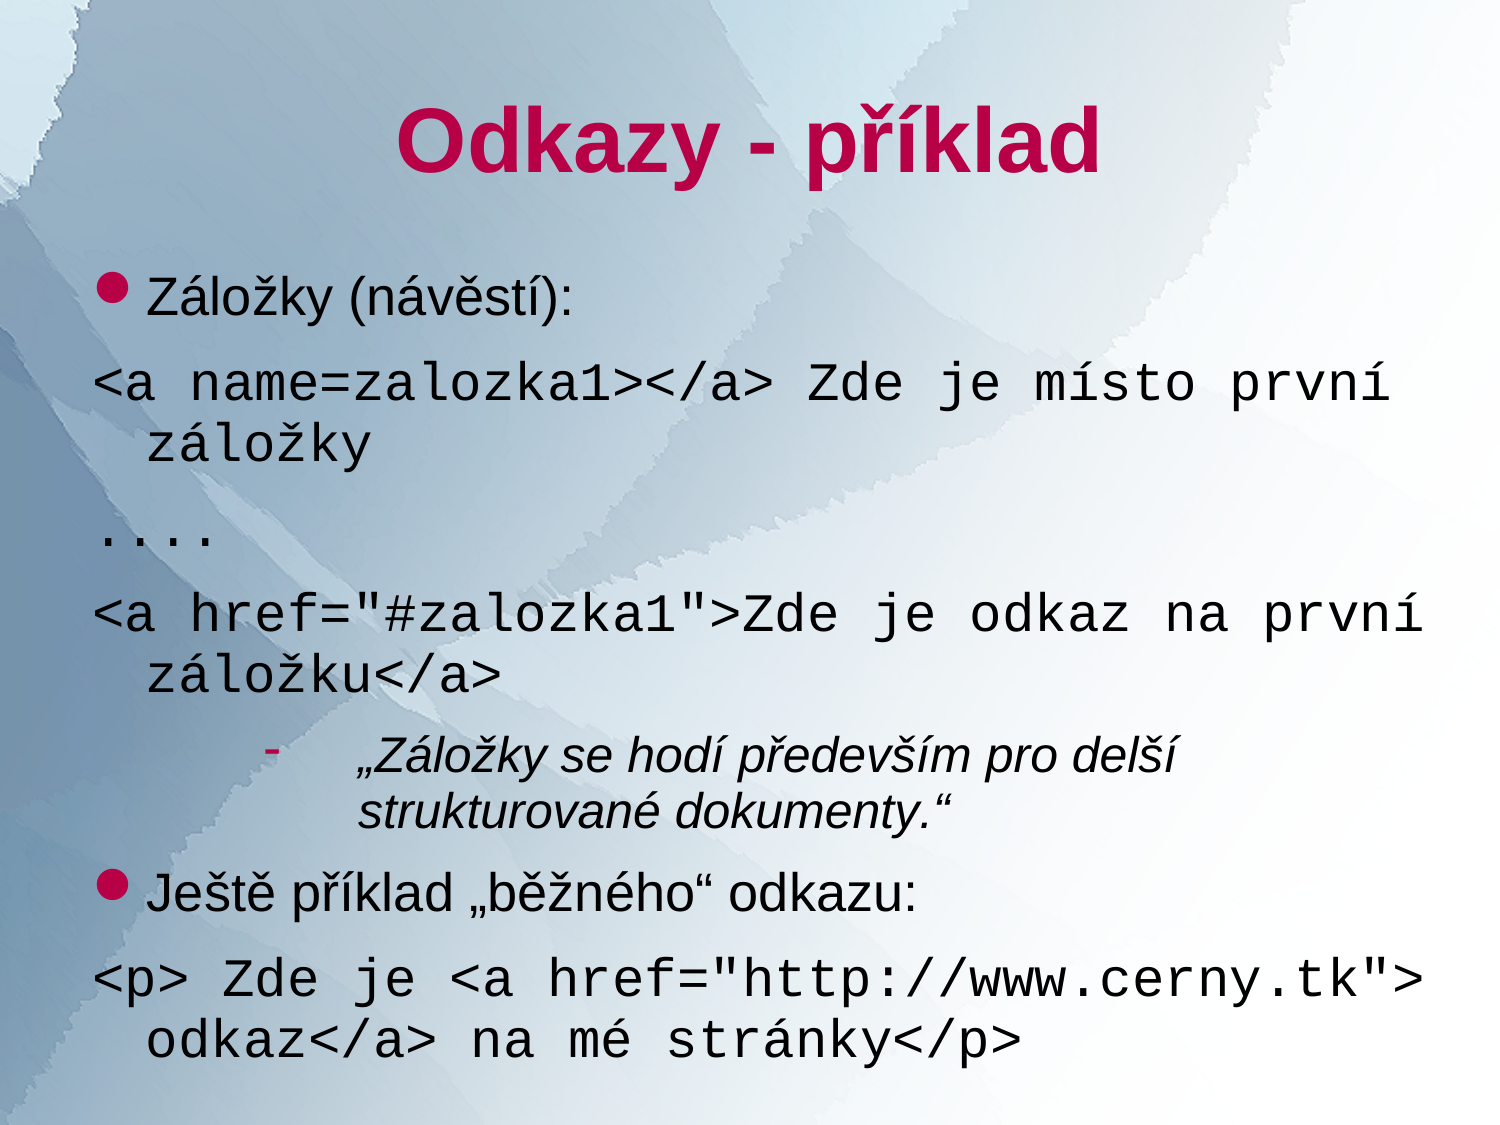

Odkazy - příklad
Záložky (návěstí):
<a name=zalozka1></a> Zde je místo první záložky
....
<a href="#zalozka1">Zde je odkaz na první záložku</a>
„Záložky se hodí především pro delší strukturované dokumenty.“
Ještě příklad „běžného“ odkazu:
<p> Zde je <a href="http://www.cerny.tk"> odkaz</a> na mé stránky</p>